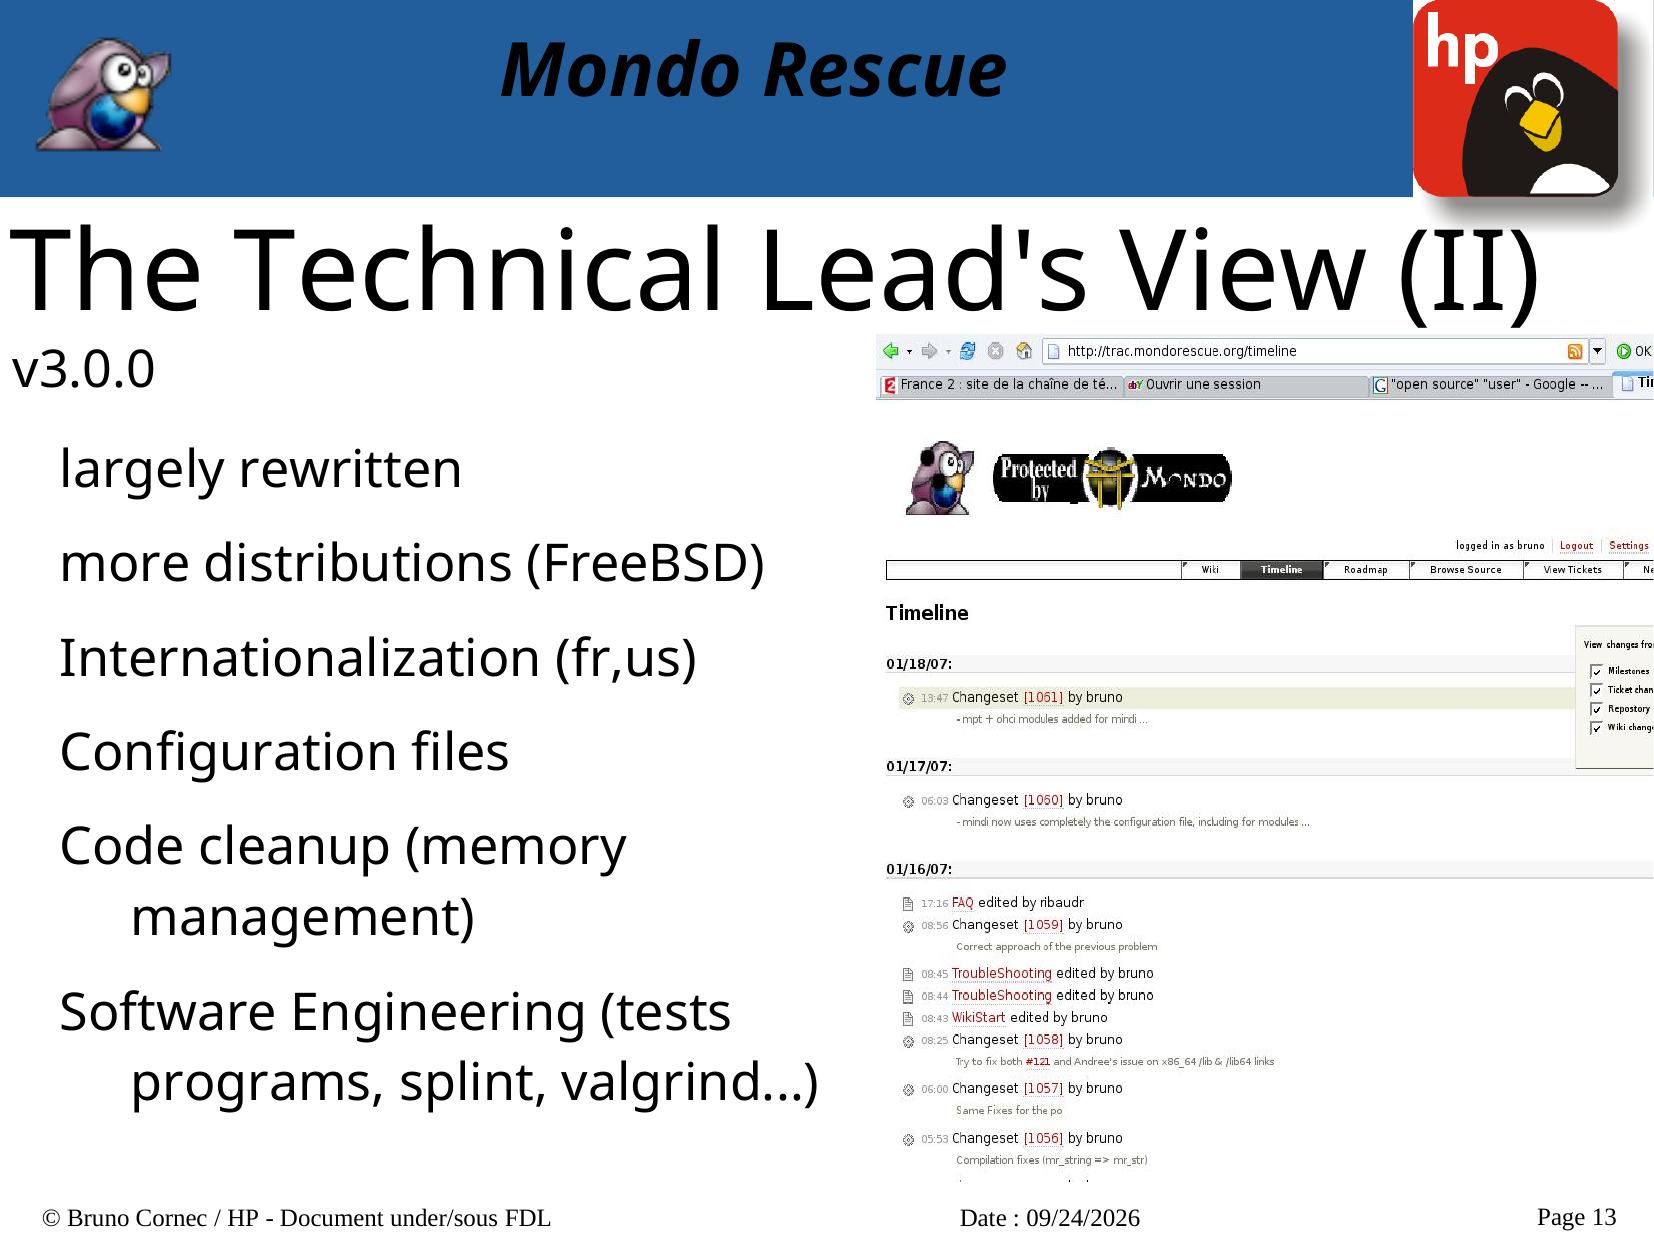

The Technical Lead's View (II)
# v3.0.0
largely rewritten
more distributions (FreeBSD)
Internationalization (fr,us)
Configuration files
Code cleanup (memory management)
Software Engineering (tests programs, splint, valgrind...)